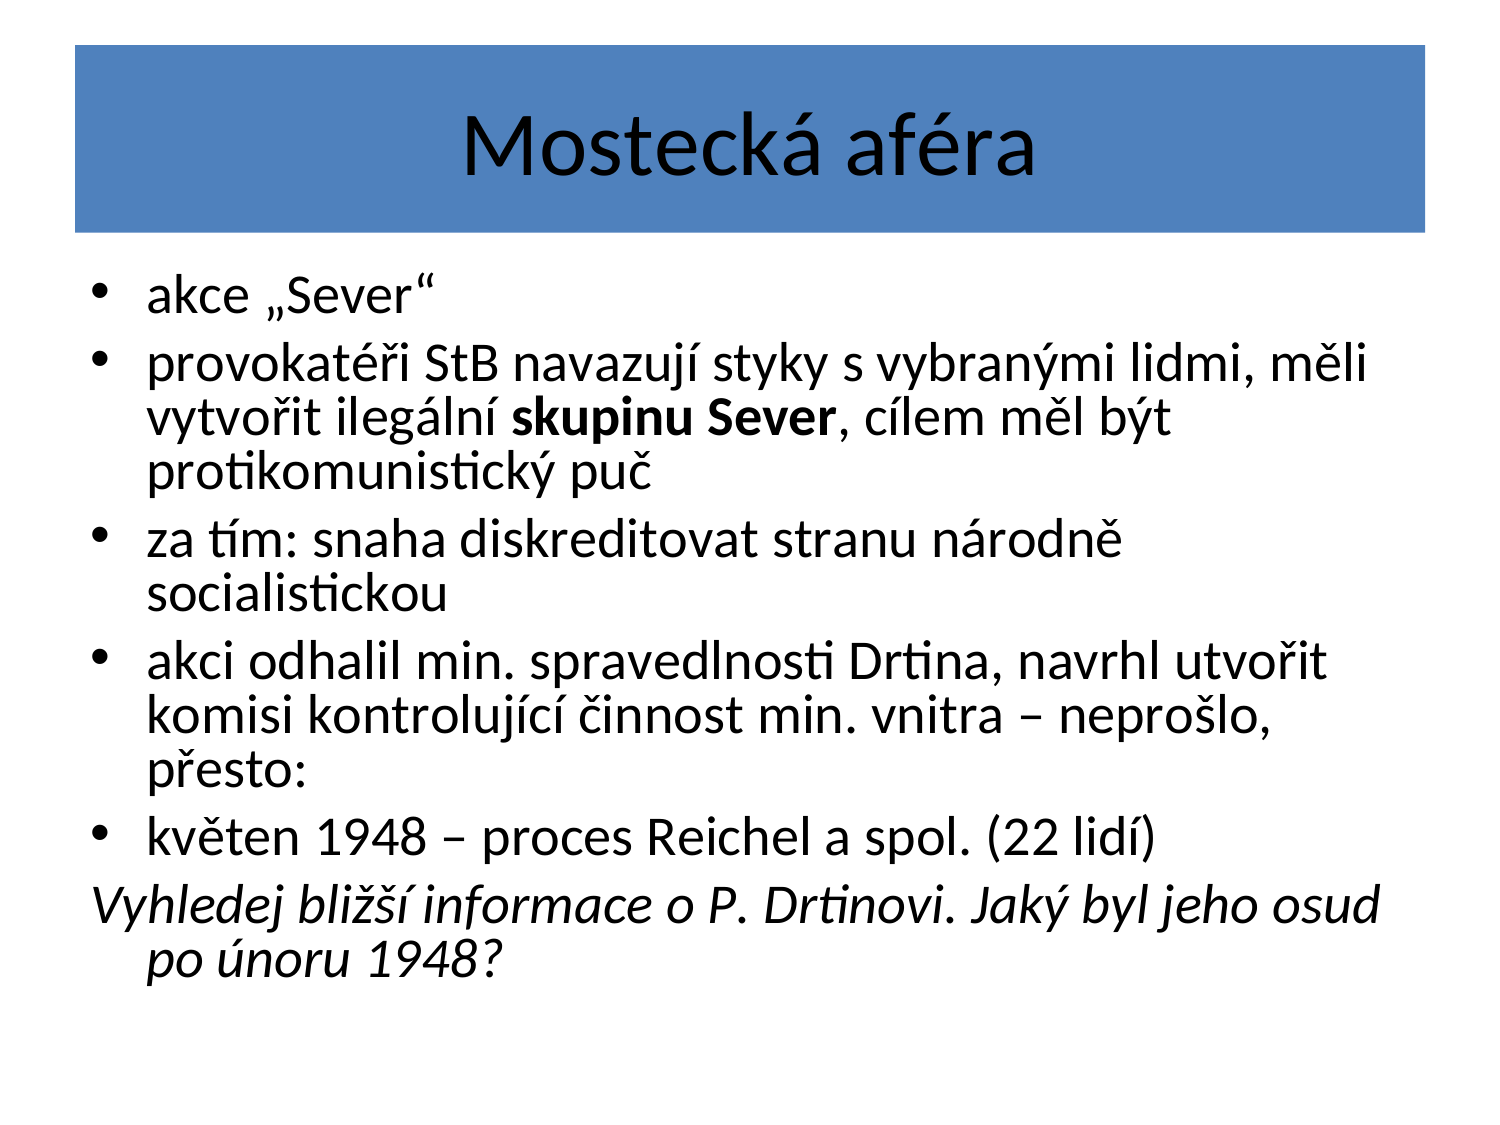

# Mostecká aféra
akce „Sever“
provokatéři StB navazují styky s vybranými lidmi, měli vytvořit ilegální skupinu Sever, cílem měl být protikomunistický puč
za tím: snaha diskreditovat stranu národně socialistickou
akci odhalil min. spravedlnosti Drtina, navrhl utvořit komisi kontrolující činnost min. vnitra – neprošlo, přesto:
květen 1948 – proces Reichel a spol. (22 lidí)
Vyhledej bližší informace o P. Drtinovi. Jaký byl jeho osud po únoru 1948?